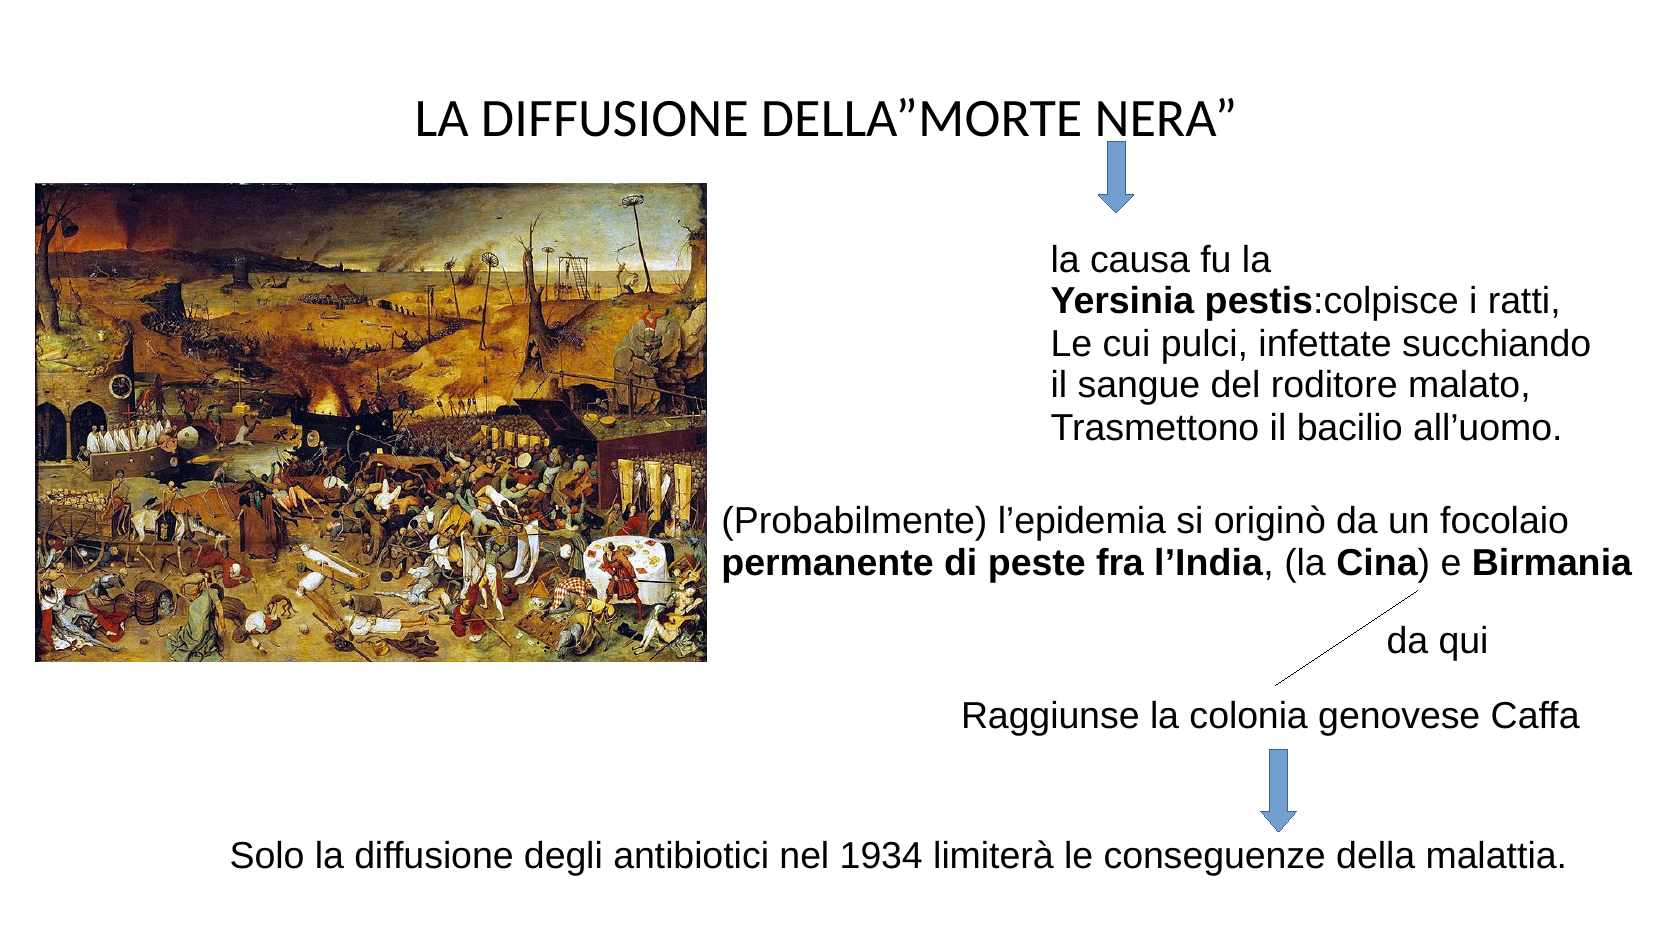

# LA DIFFUSIONE DELLA”MORTE NERA”
la causa fu la
Yersinia pestis:colpisce i ratti,
Le cui pulci, infettate succhiando
il sangue del roditore malato,
Trasmettono il bacilio all’uomo.
(Probabilmente) l’epidemia si originò da un focolaio
permanente di peste fra l’India, (la Cina) e Birmania
da qui
Raggiunse la colonia genovese Caffa
Solo la diffusione degli antibiotici nel 1934 limiterà le conseguenze della malattia.